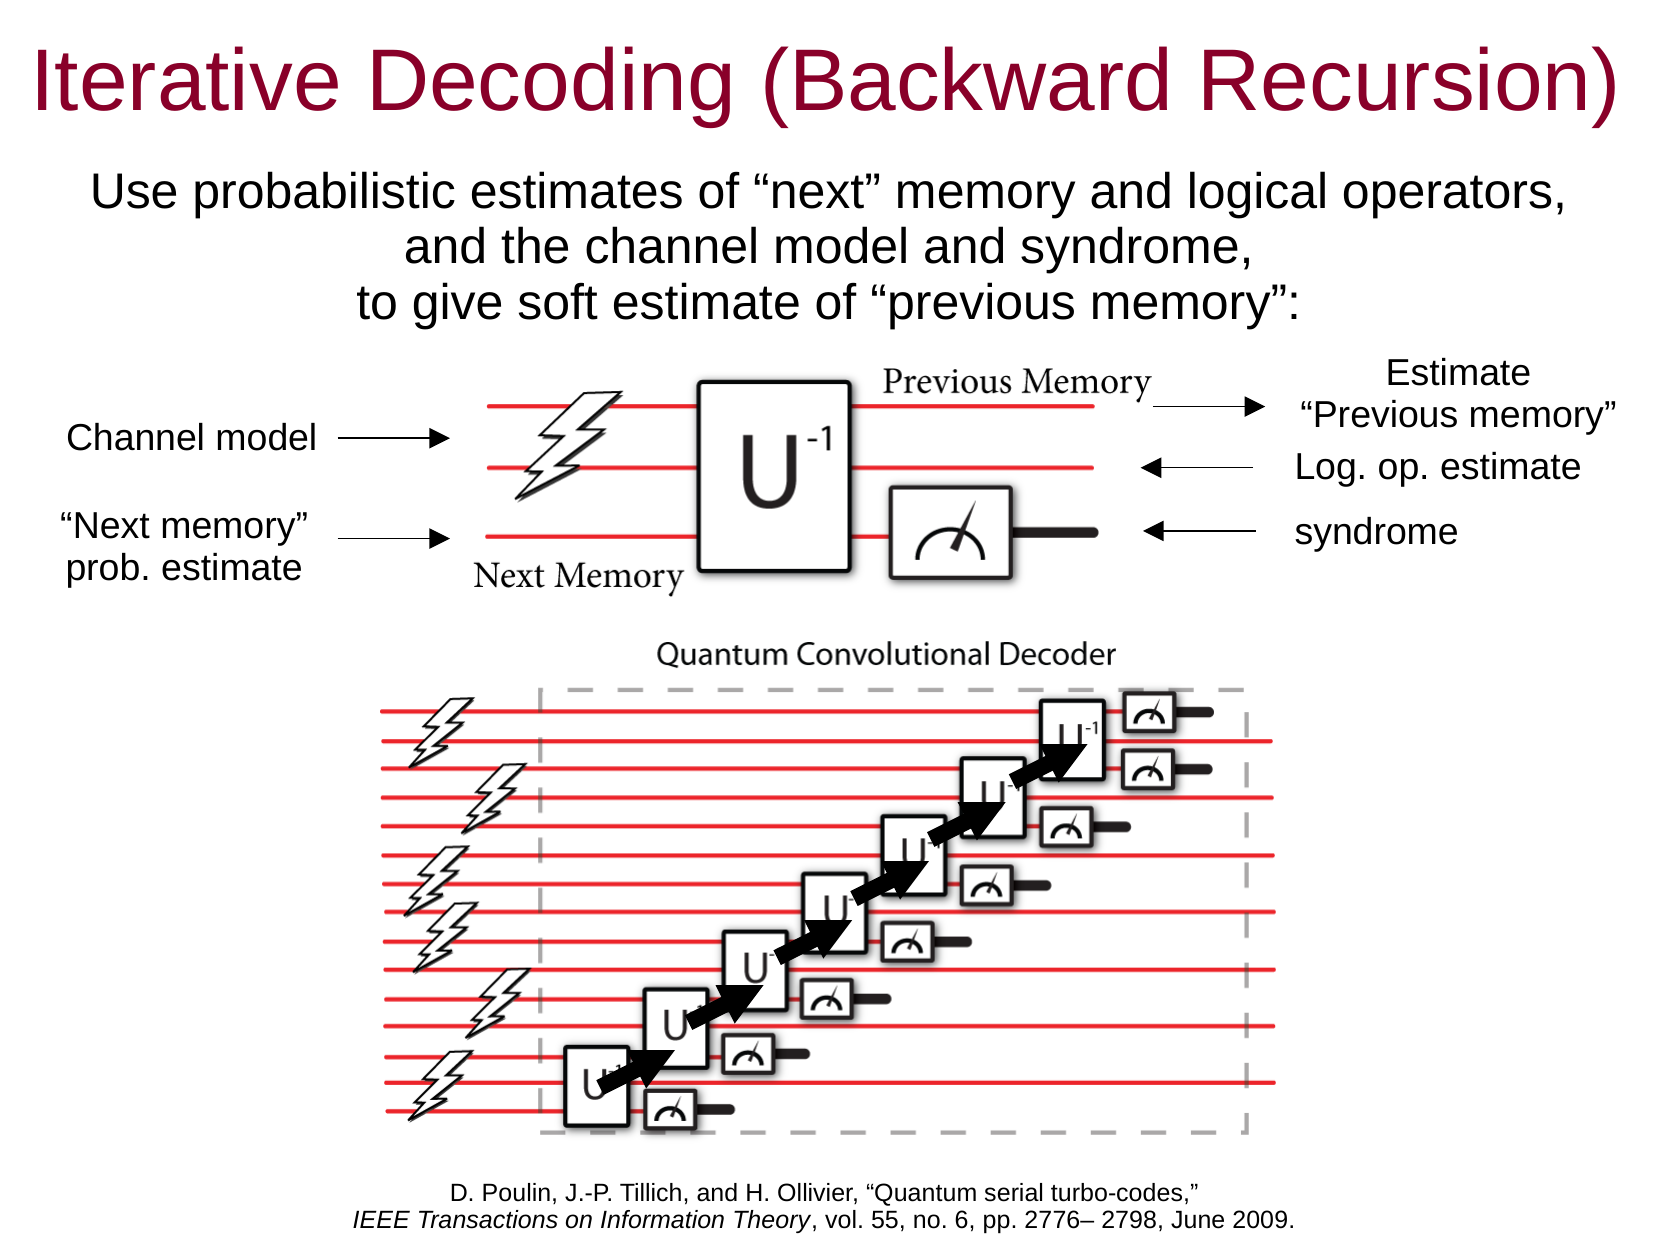

# Iterative Decoding (Backward Recursion)
Use probabilistic estimates of “next” memory and logical operators,
and the channel model and syndrome,
to give soft estimate of “previous memory”:
Estimate
“Previous memory”
Channel model
Log. op. estimate
“Next memory”
prob. estimate
syndrome
D. Poulin, J.-P. Tillich, and H. Ollivier, “Quantum serial turbo-codes,”
IEEE Transactions on Information Theory, vol. 55, no. 6, pp. 2776– 2798, June 2009.